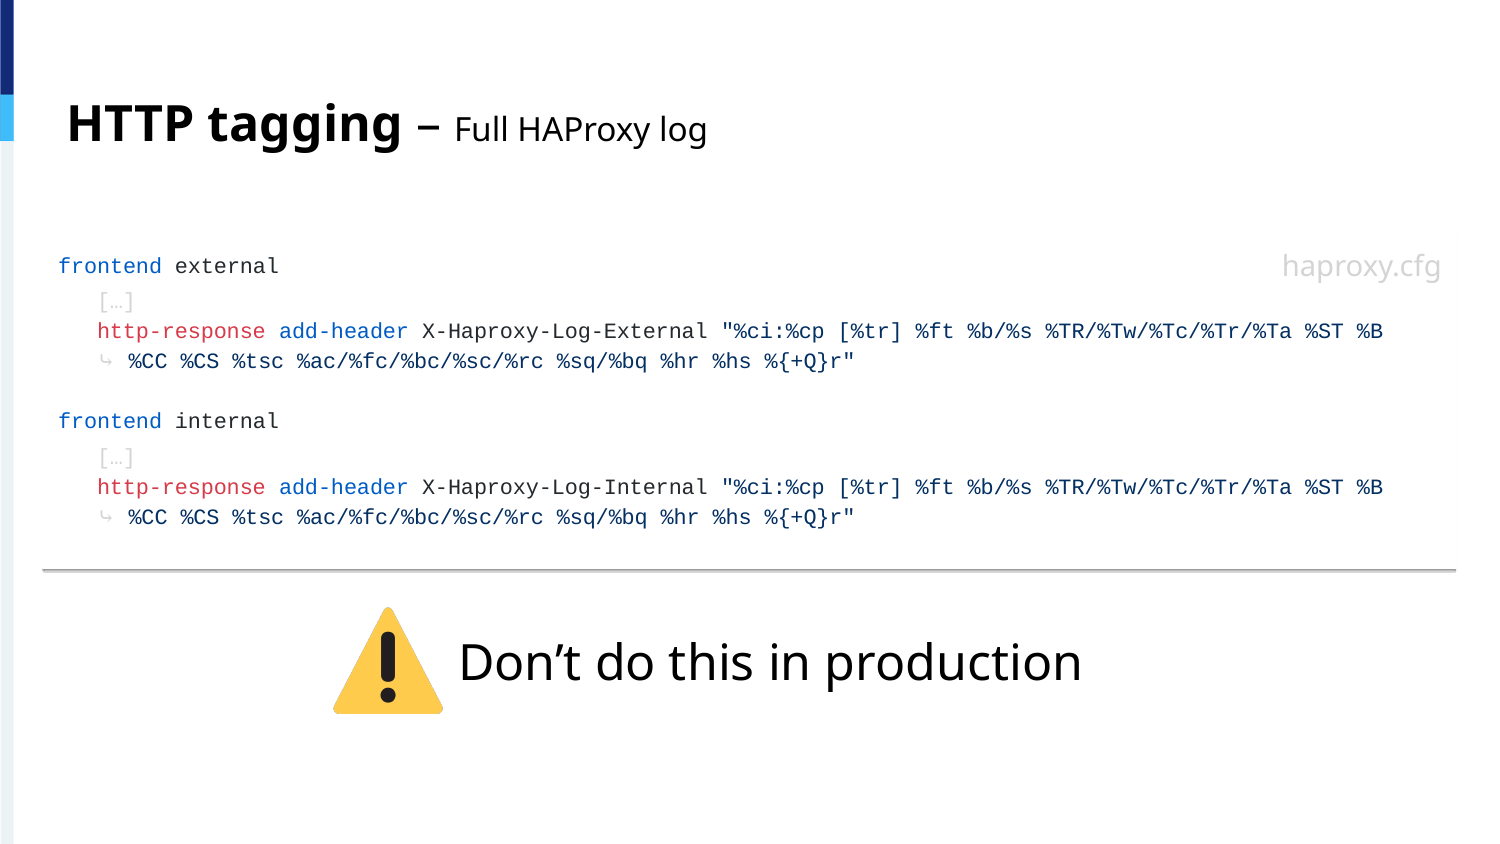

# HTTP tagging – Full HAProxy log
frontend external
 […]
 http-response add-header X-Haproxy-Log-External "%ci:%cp [%tr] %ft %b/%s %TR/%Tw/%Tc/%Tr/%Ta %ST %B
 ⤷ %CC %CS %tsc %ac/%fc/%bc/%sc/%rc %sq/%bq %hr %hs %{+Q}r"
frontend internal
 […]
 http-response add-header X-Haproxy-Log-Internal "%ci:%cp [%tr] %ft %b/%s %TR/%Tw/%Tc/%Tr/%Ta %ST %B
 ⤷ %CC %CS %tsc %ac/%fc/%bc/%sc/%rc %sq/%bq %hr %hs %{+Q}r"
haproxy.cfg
Don’t do this in production